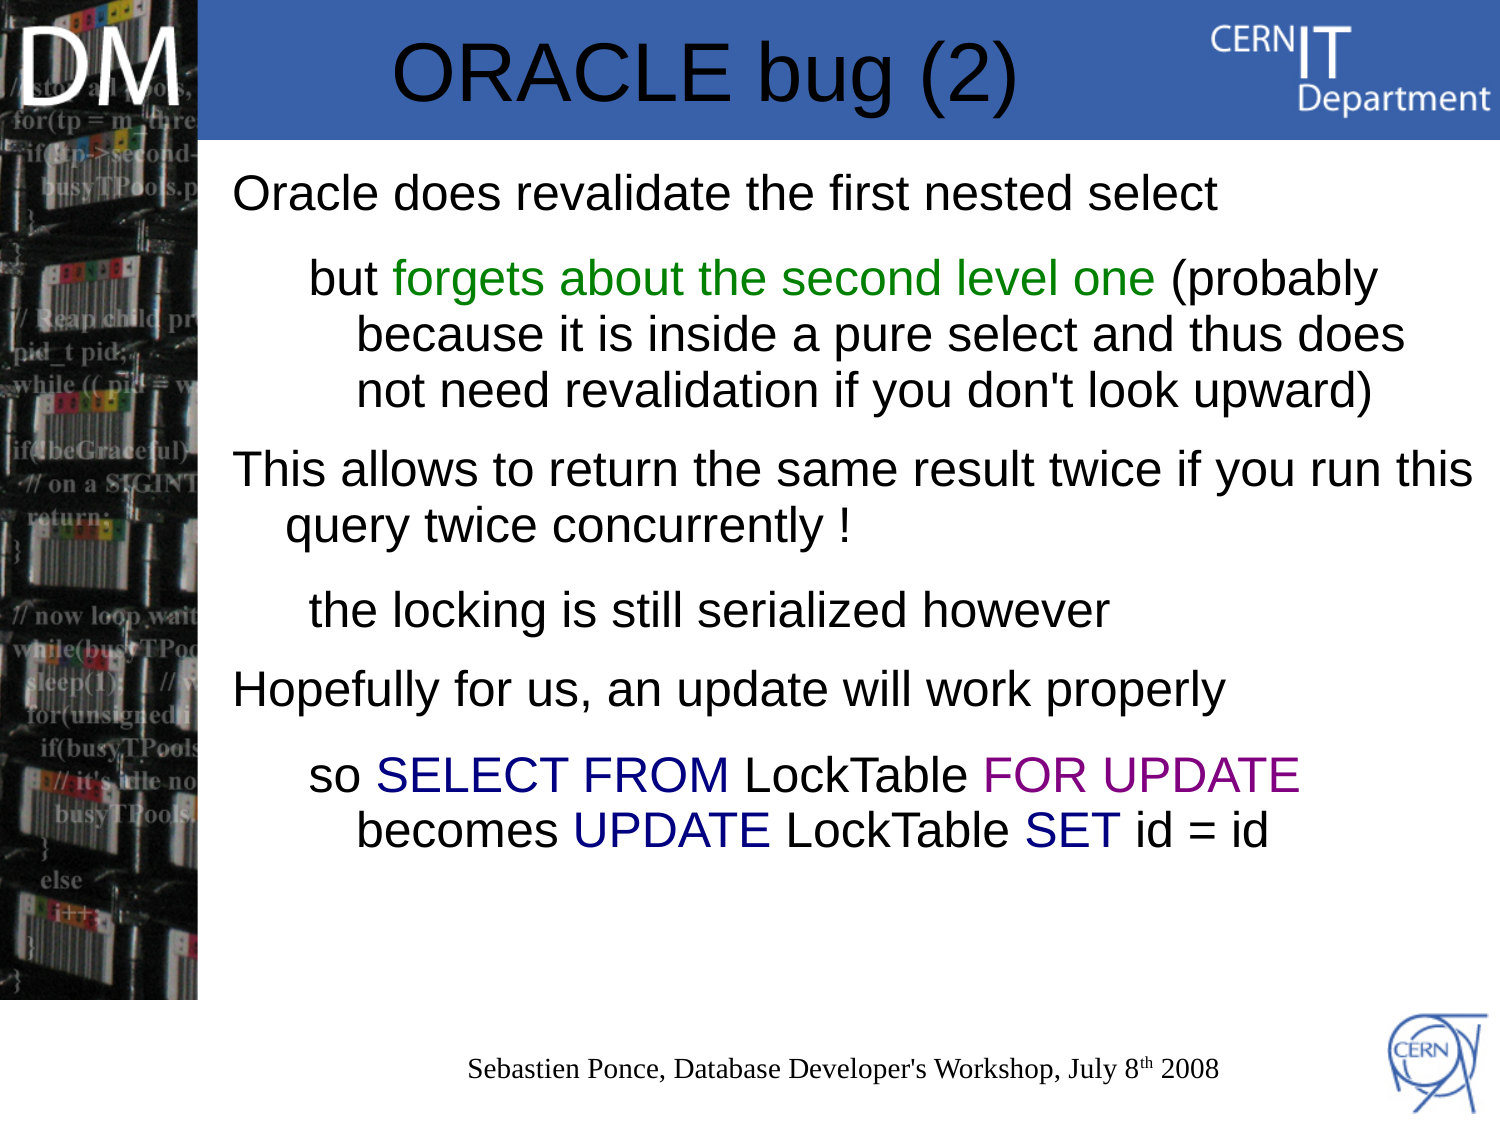

# ORACLE bug (2)
Oracle does revalidate the first nested select
but forgets about the second level one (probably because it is inside a pure select and thus does not need revalidation if you don't look upward)
This allows to return the same result twice if you run this query twice concurrently !
the locking is still serialized however
Hopefully for us, an update will work properly
so SELECT FROM LockTable FOR UPDATE becomes UPDATE LockTable SET id = id